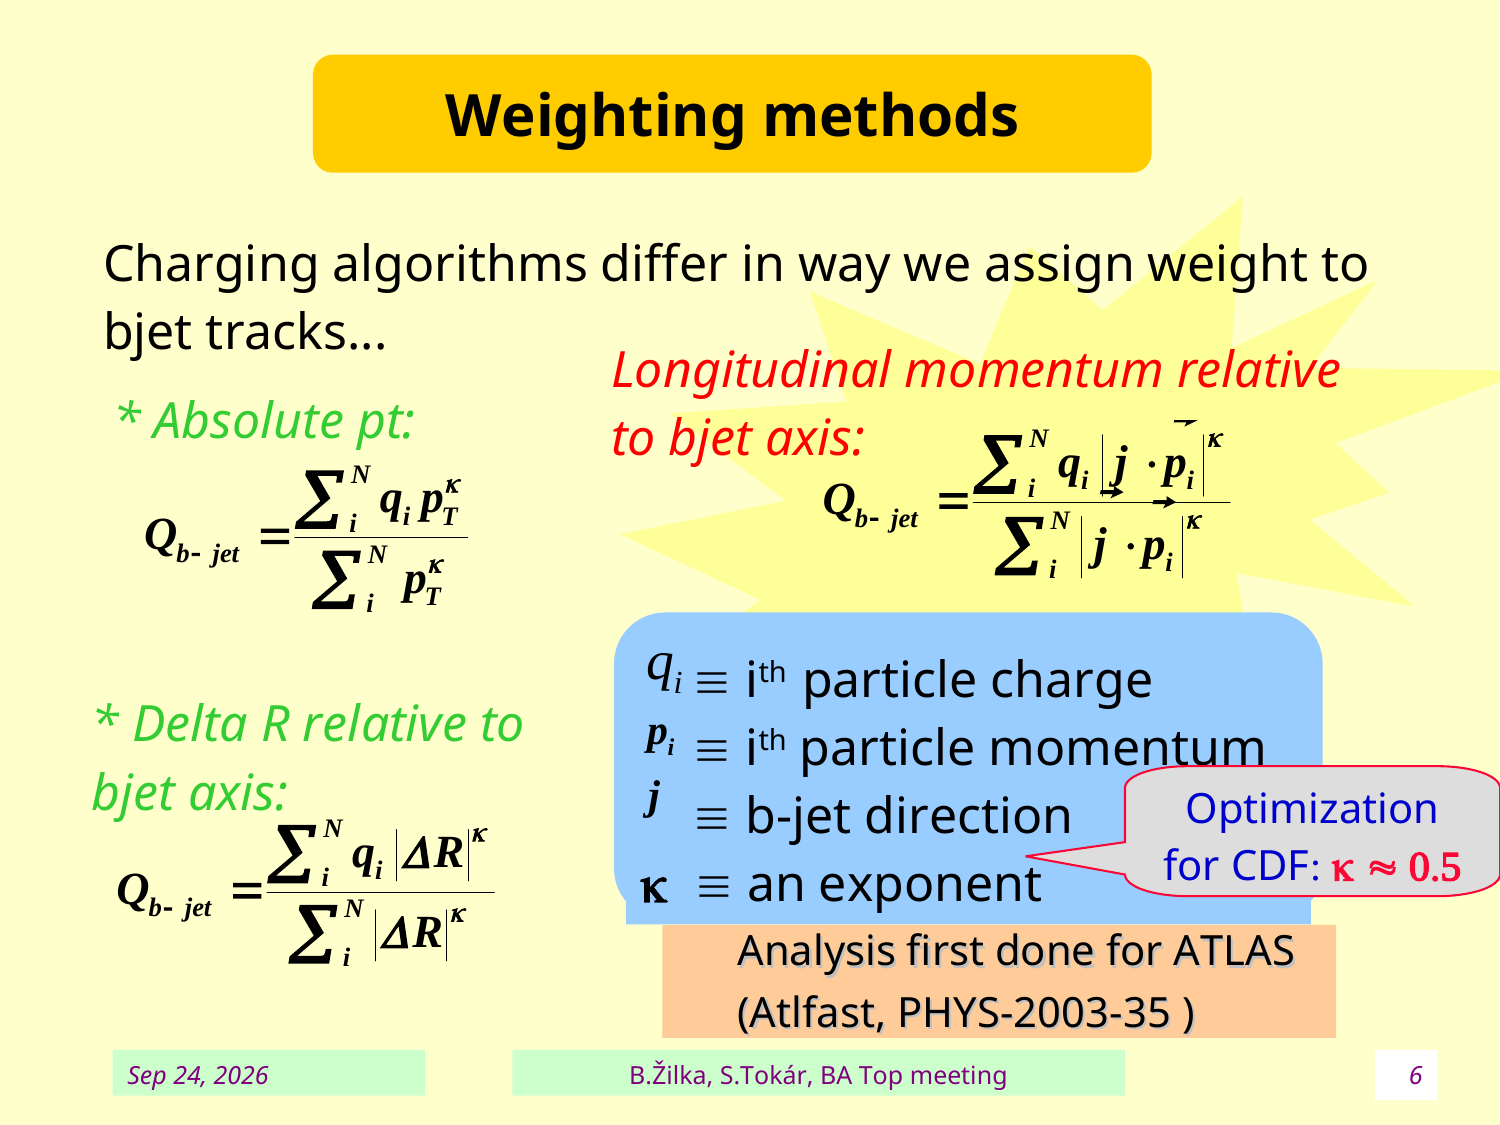

Weighting methods
Charging algorithms differ in way we assign weight to bjet tracks...
Longitudinal momentum relative to bjet axis:
* Absolute pt:
  ith particle charge
  ith particle momentum
  b-jet direction
  an exponent
Optimization for CDF:   
* Delta R relative to bjet axis:
Analysis first done for ATLAS
(Atlfast, PHYS-2003-35 )
B.Žilka, S.Tokár, BA Top meeting
6